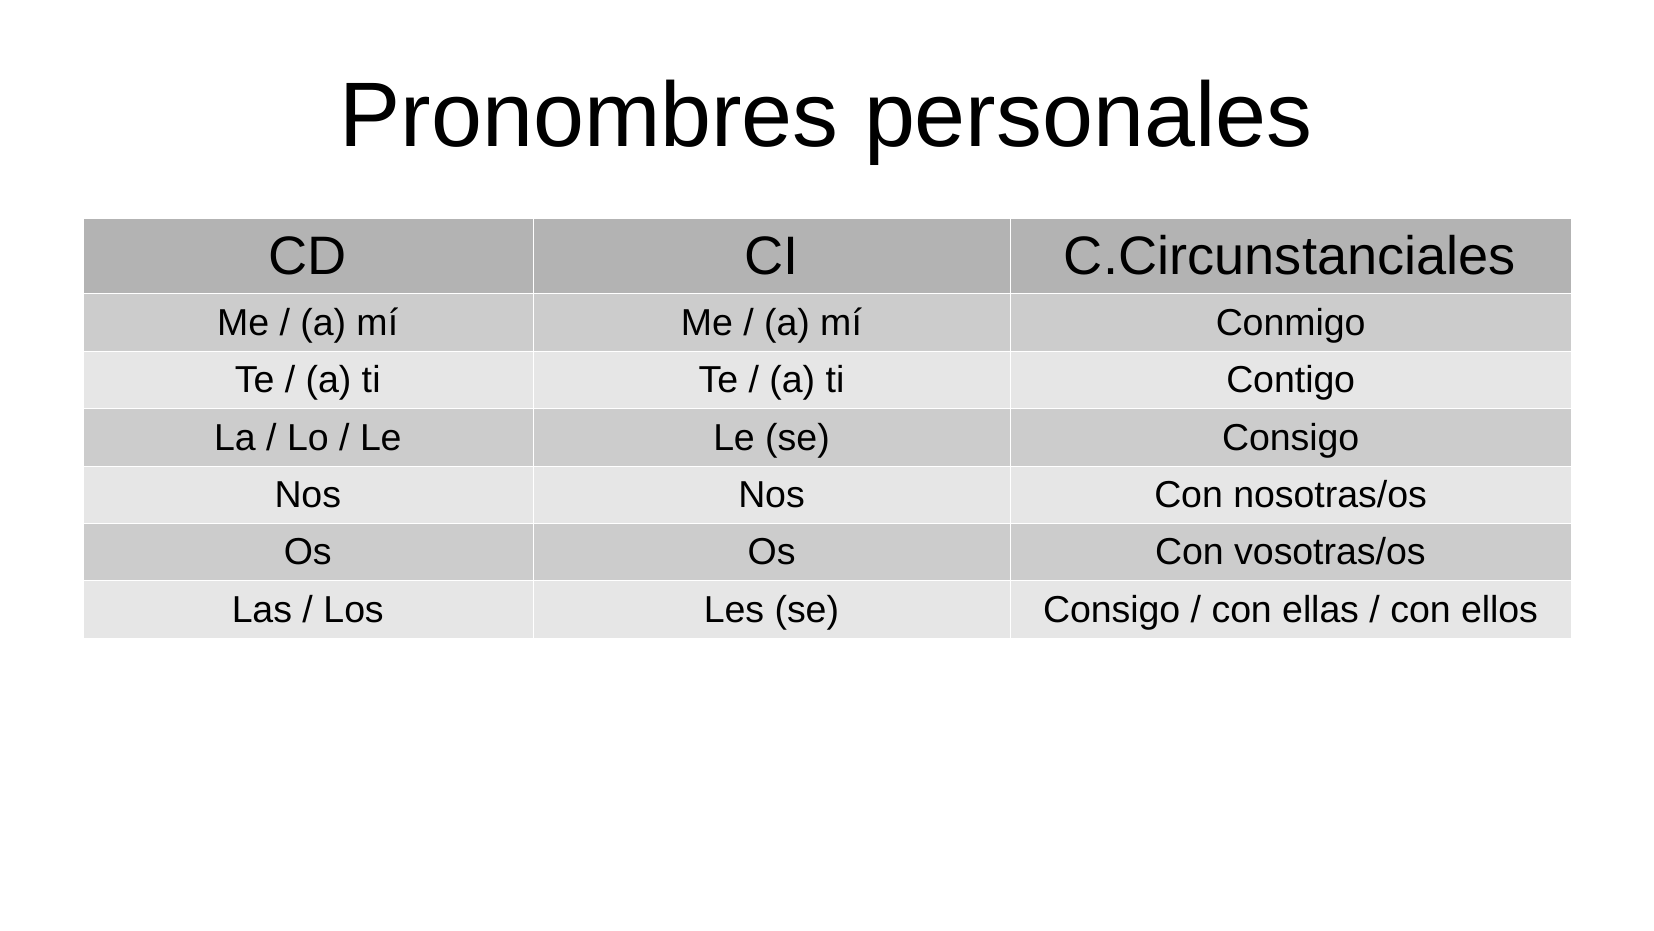

# Pronombres personales
| CD | CI | C.Circunstanciales |
| --- | --- | --- |
| Me / (a) mí | Me / (a) mí | Conmigo |
| Te / (a) ti | Te / (a) ti | Contigo |
| La / Lo / Le | Le (se) | Consigo |
| Nos | Nos | Con nosotras/os |
| Os | Os | Con vosotras/os |
| Las / Los | Les (se) | Consigo / con ellas / con ellos |